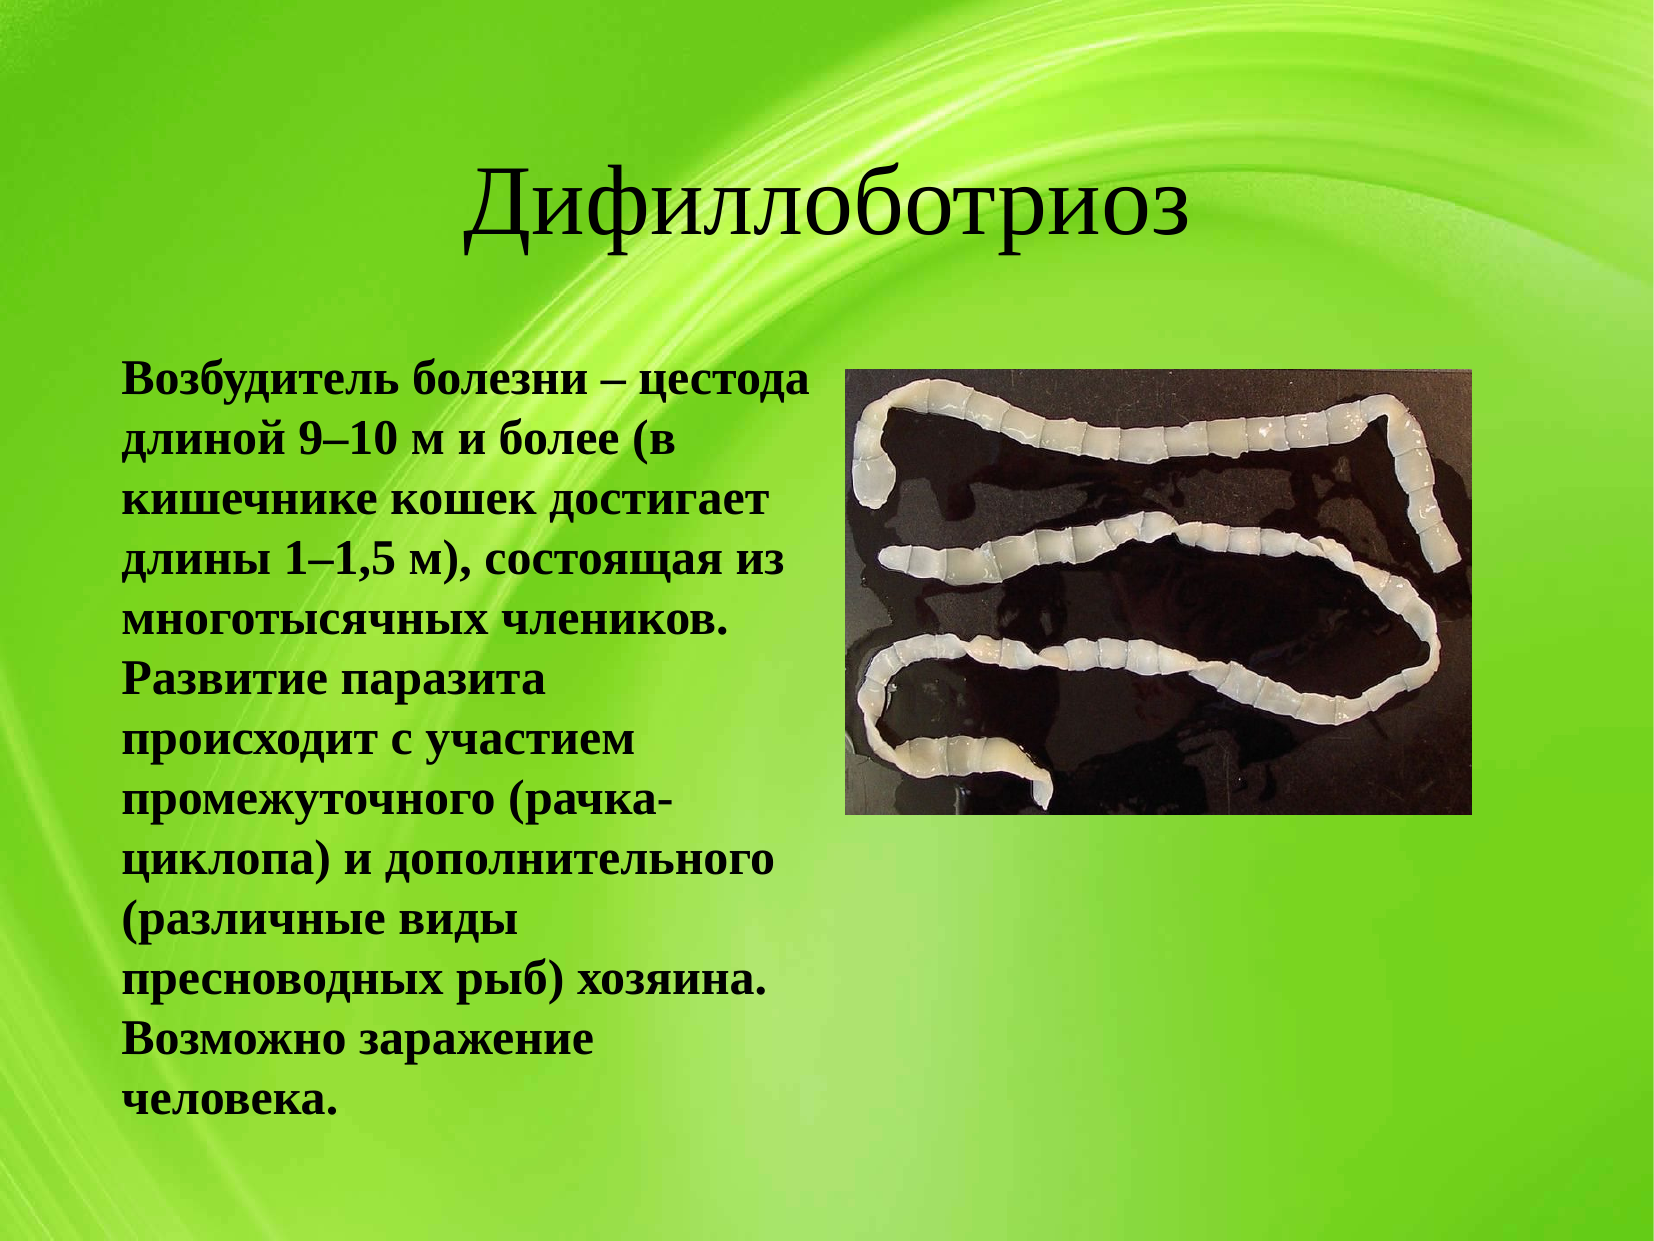

# Дифиллоботриоз
Возбудитель болезни – цестода длиной 9–10 м и более (в кишечнике кошек достигает длины 1–1,5 м), состоящая из многотысячных члеников. Развитие паразита происходит с участием промежуточного (рачка-циклопа) и дополнительного (различные виды пресноводных рыб) хозяина. Возможно заражение человека.